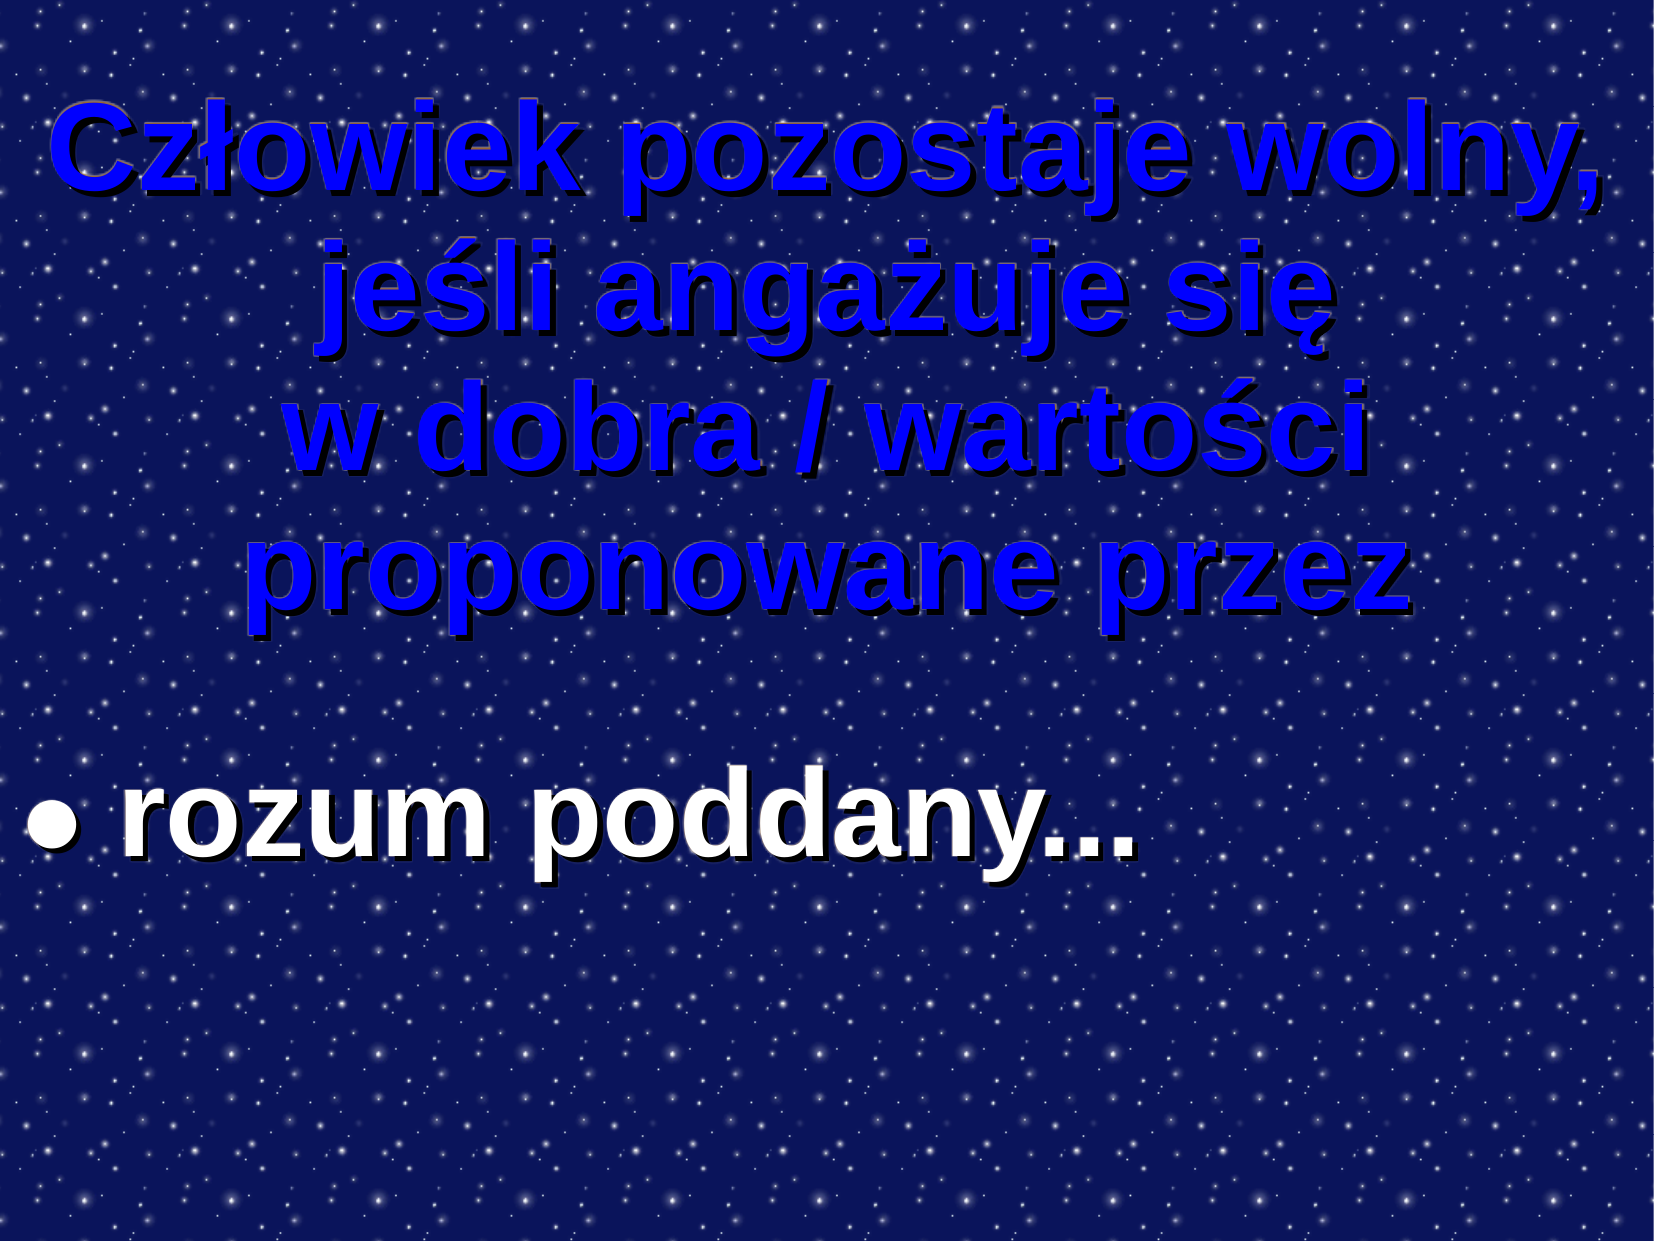

# Człowiek pozostaje wolny,
jeśli angażuje się
w dobra / wartości
proponowane przez
● rozum poddany...